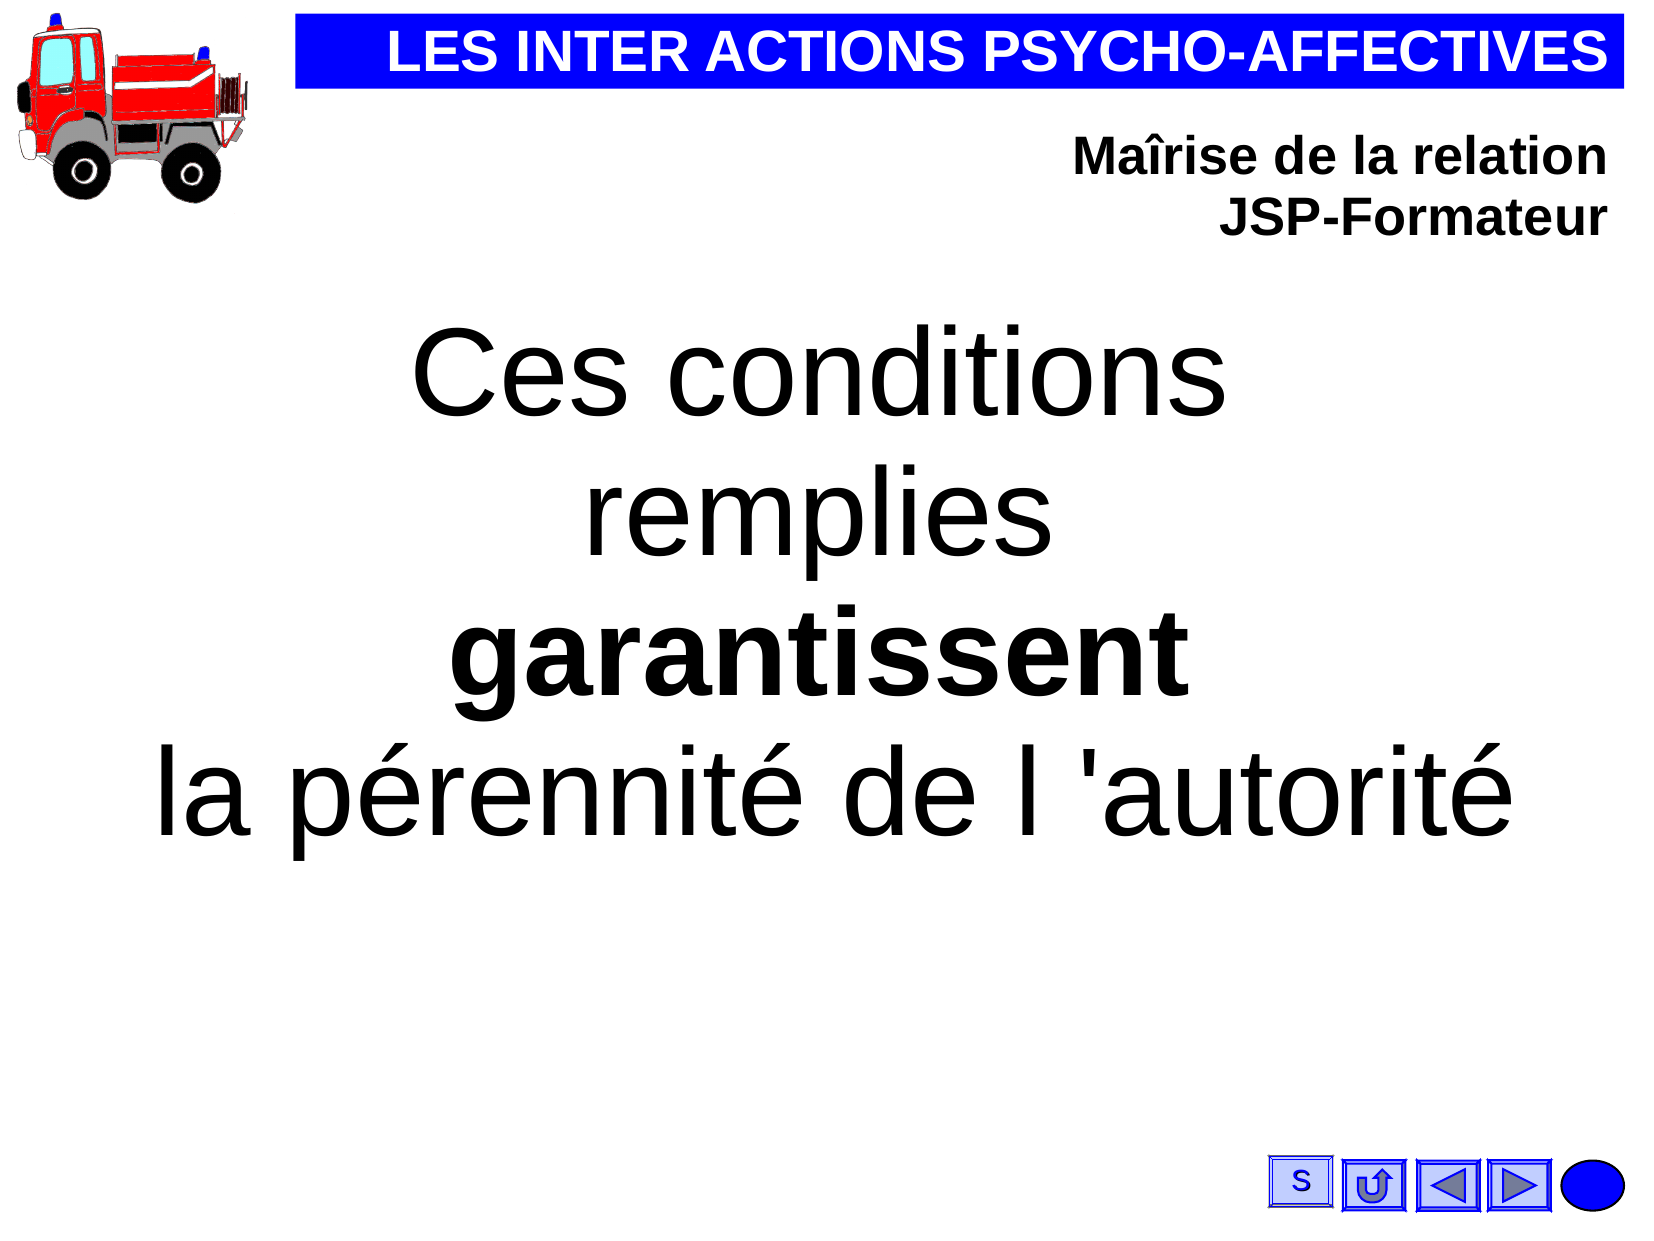

LES INTER ACTIONS PSYCHO-AFFECTIVES
Maîrise de la relation
JSP-Formateur
Ces conditions
remplies
garantissent
la pérennité de l 'autorité